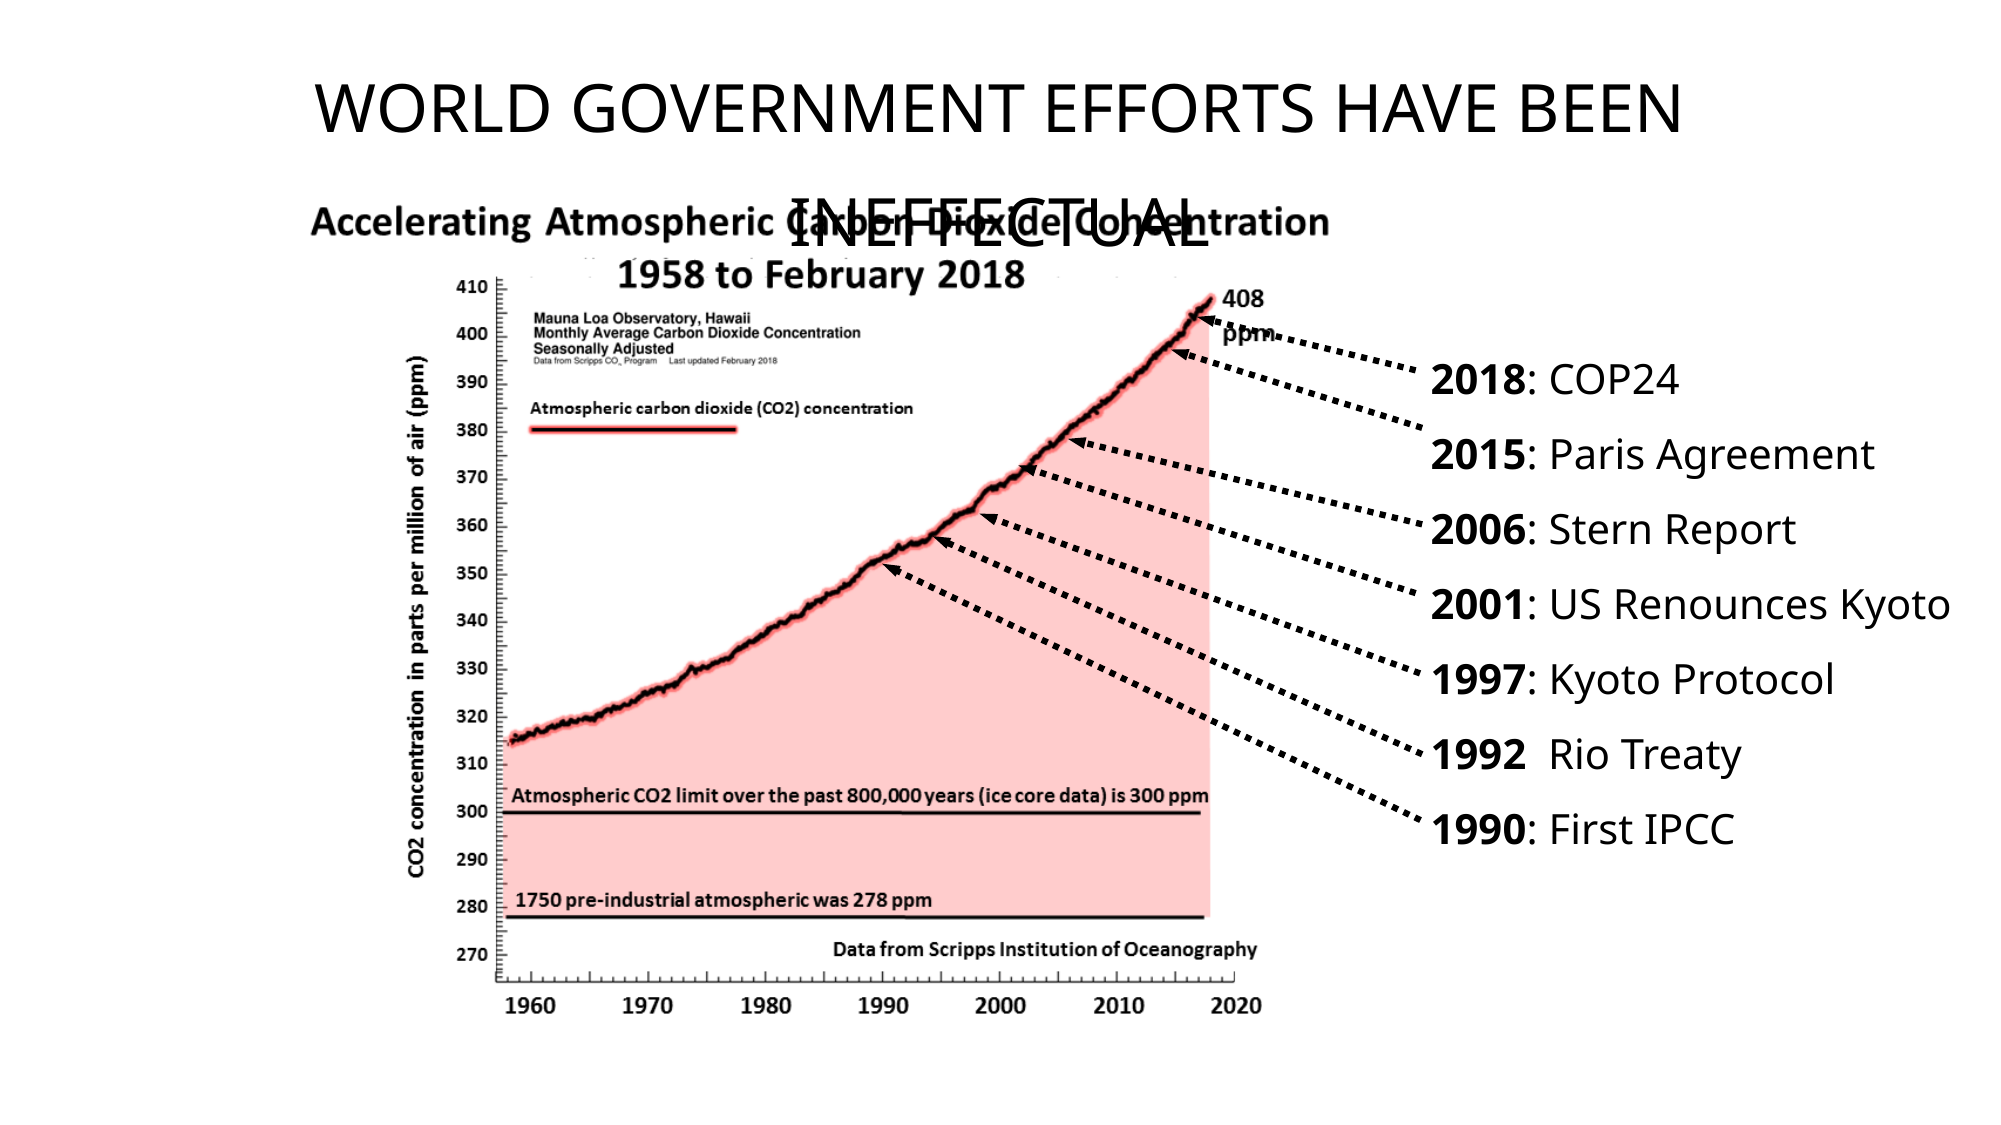

WORLD GOVERNMENT EFFORTS HAVE BEEN INEFFECTUAL
2018: COP24
2015: Paris Agreement
2006: Stern Report
2001: US Renounces Kyoto
1997: Kyoto Protocol
1992 Rio Treaty
1990: First IPCC